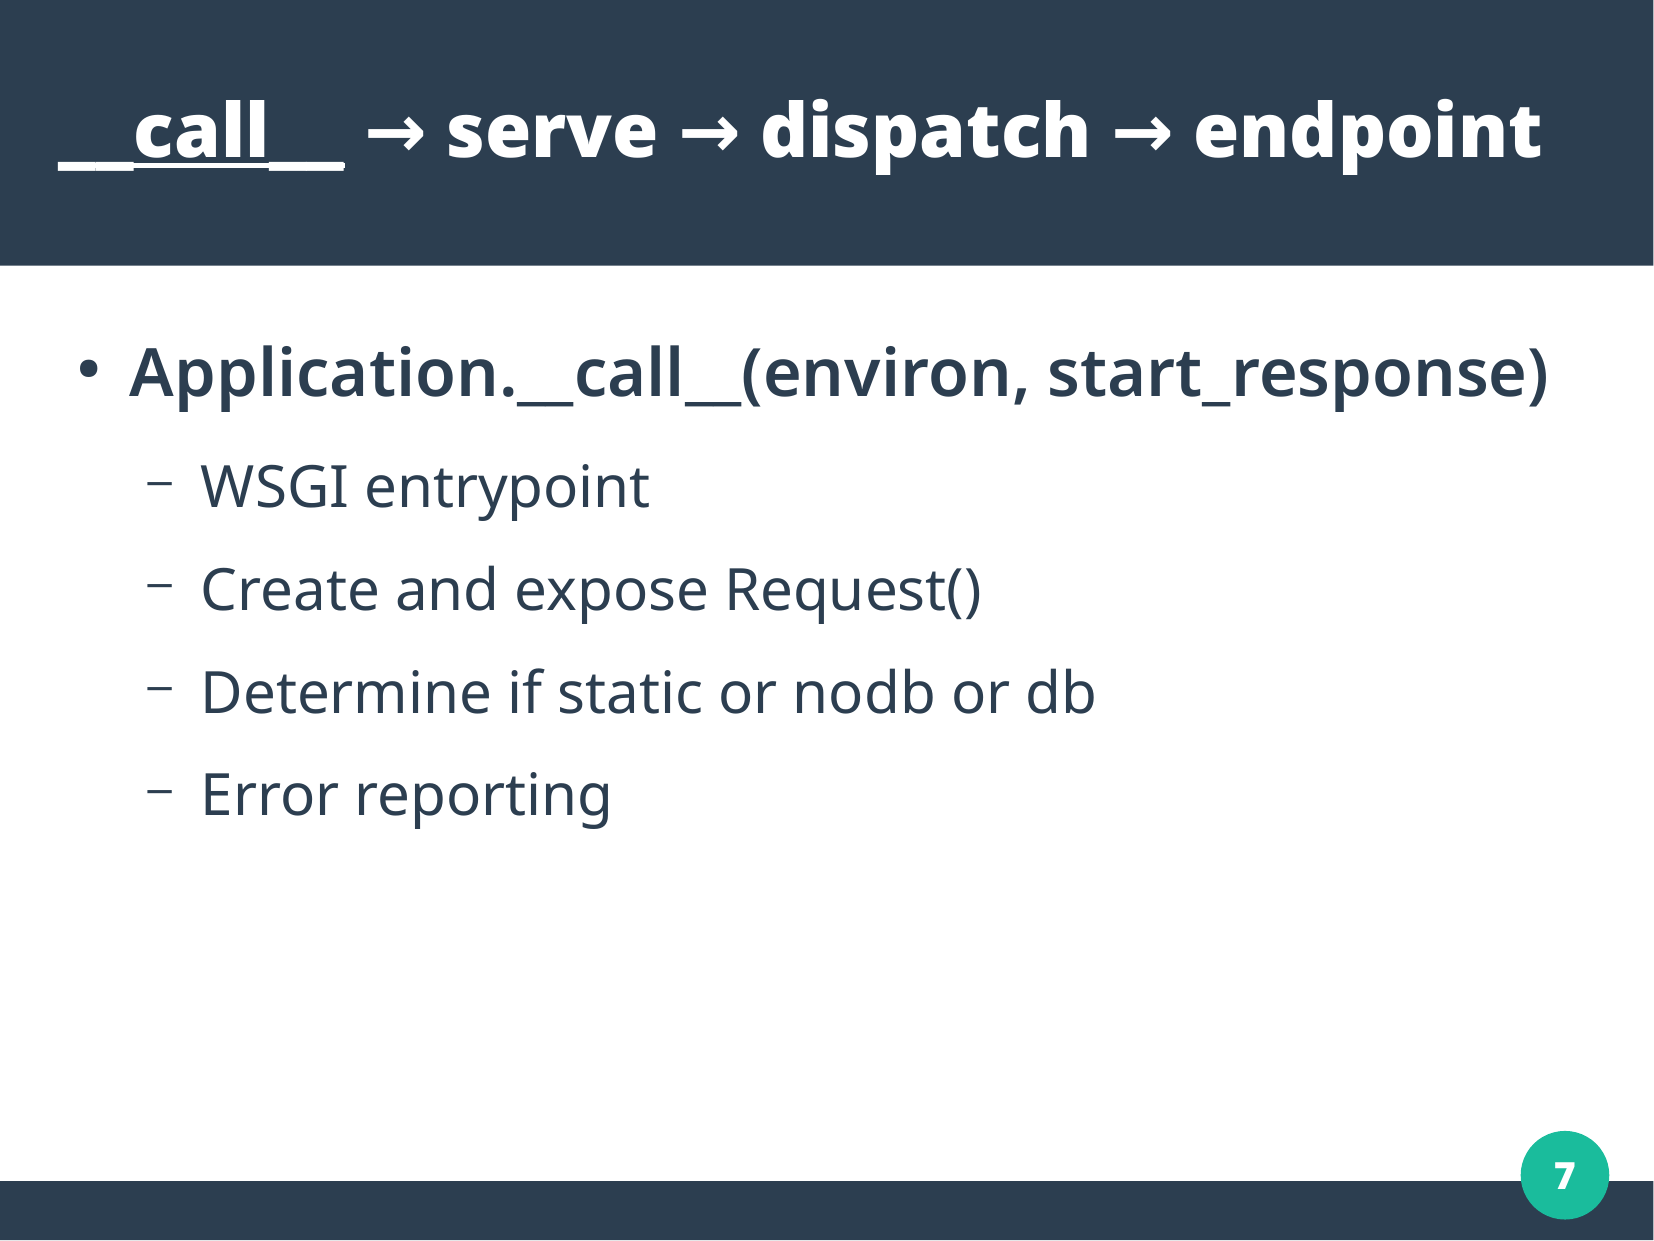

# __call__ → serve → dispatch → endpoint
Application.__call__(environ, start_response)
WSGI entrypoint
Create and expose Request()
Determine if static or nodb or db
Error reporting
7